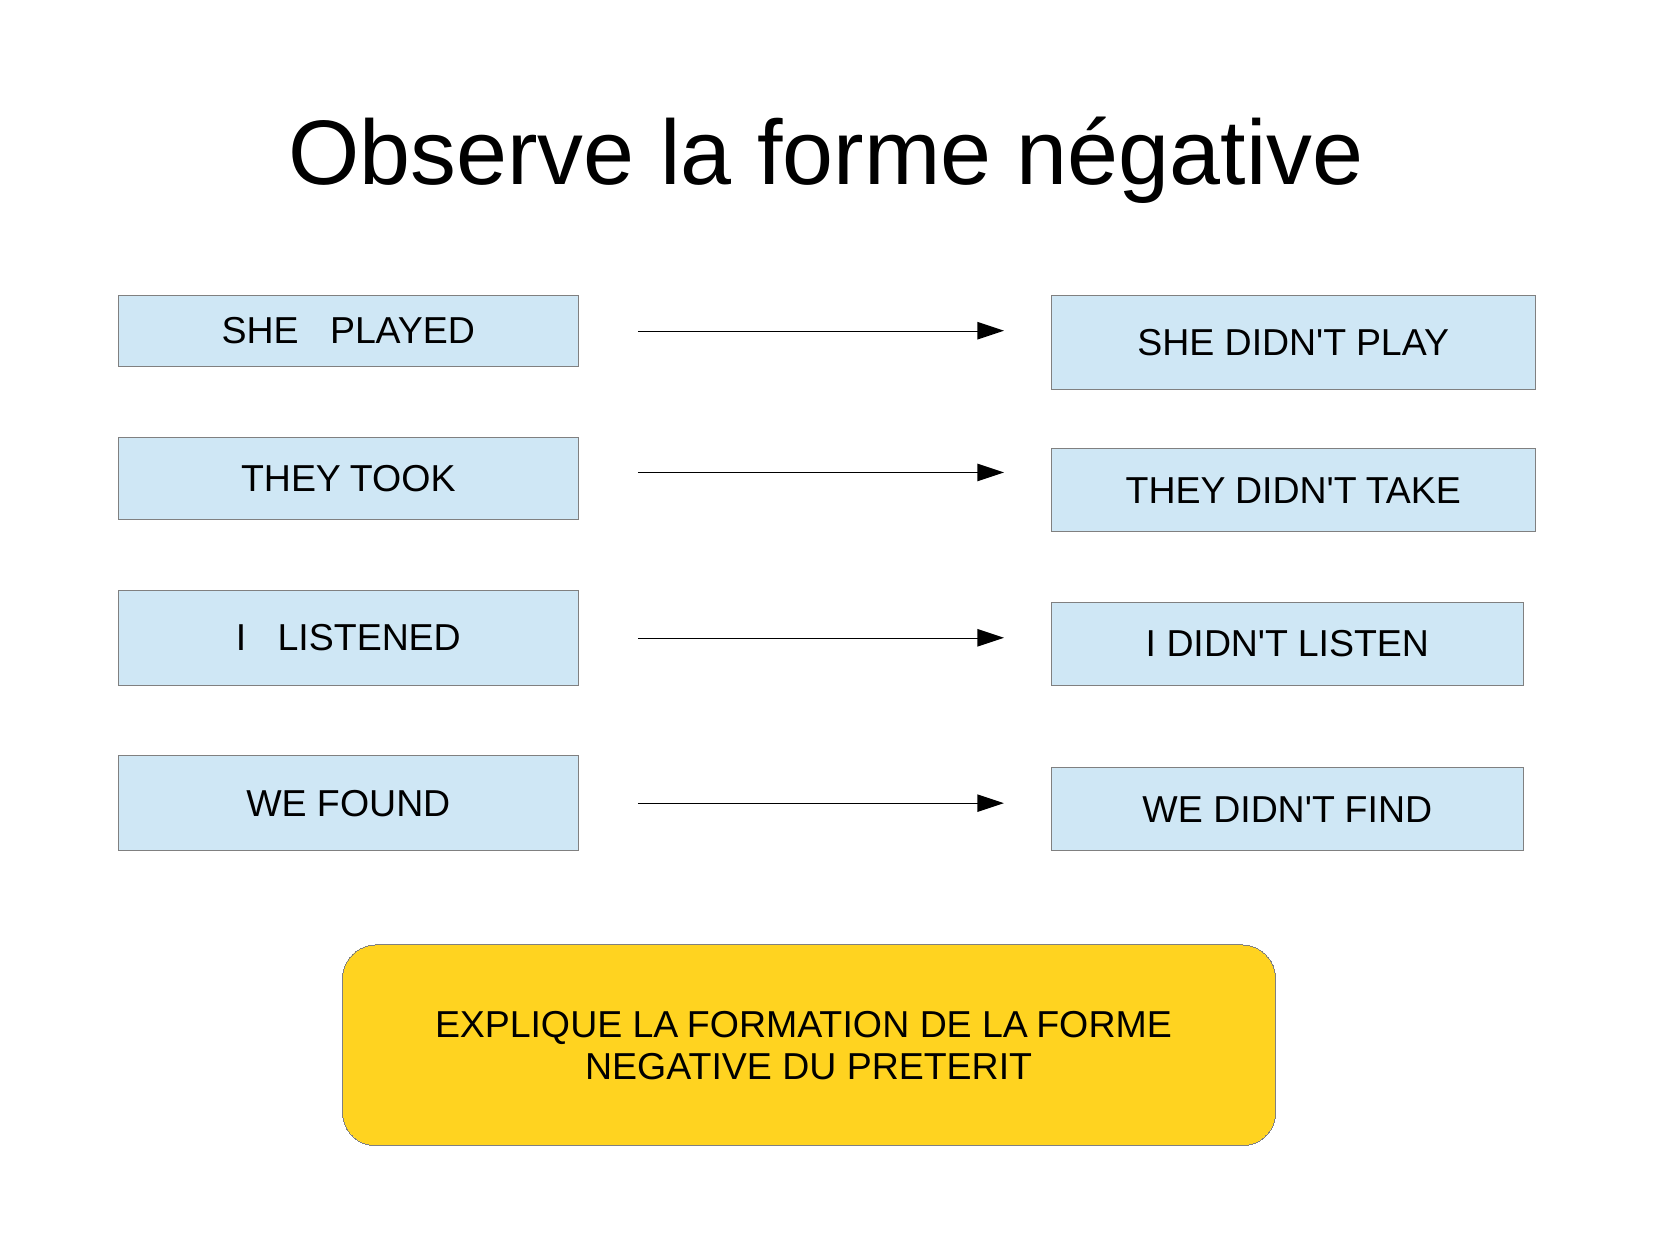

# Observe la forme négative
SHE PLAYED
SHE DIDN'T PLAY
THEY TOOK
THEY DIDN'T TAKE
I LISTENED
I DIDN'T LISTEN
WE FOUND
WE DIDN'T FIND
EXPLIQUE LA FORMATION DE LA FORME
NEGATIVE DU PRETERIT